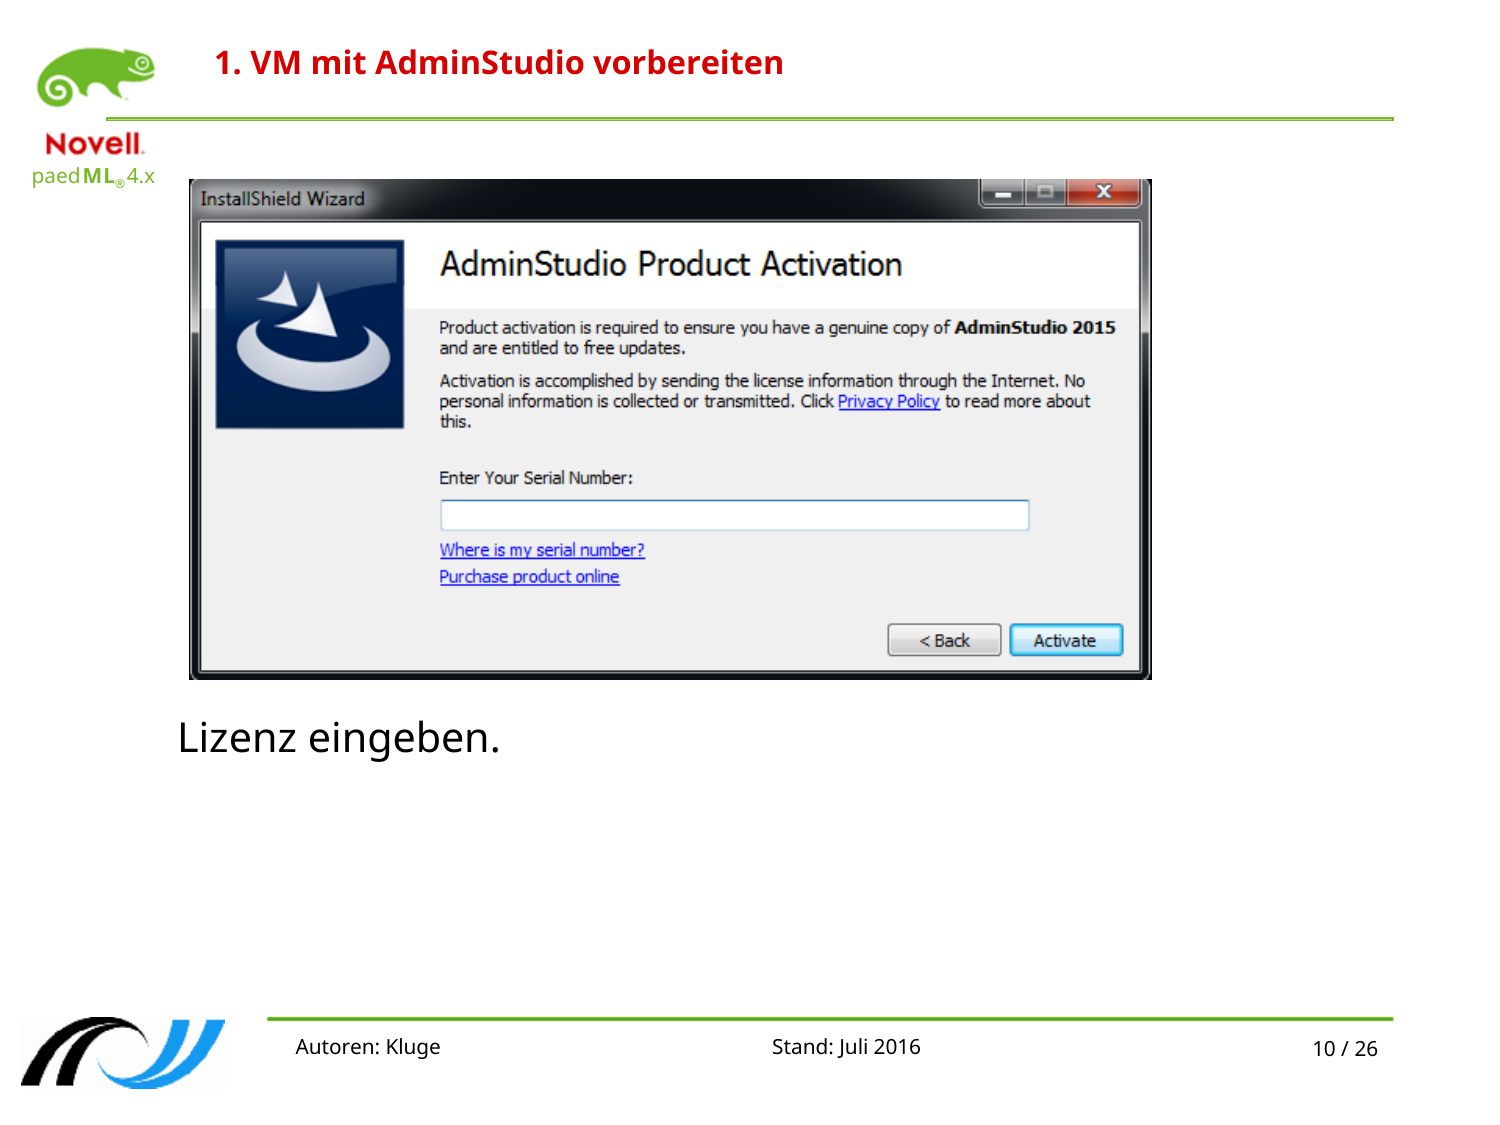

# 1. VM mit AdminStudio vorbereiten
Lizenz eingeben.
Autoren: Kluge
Juli 2016
10